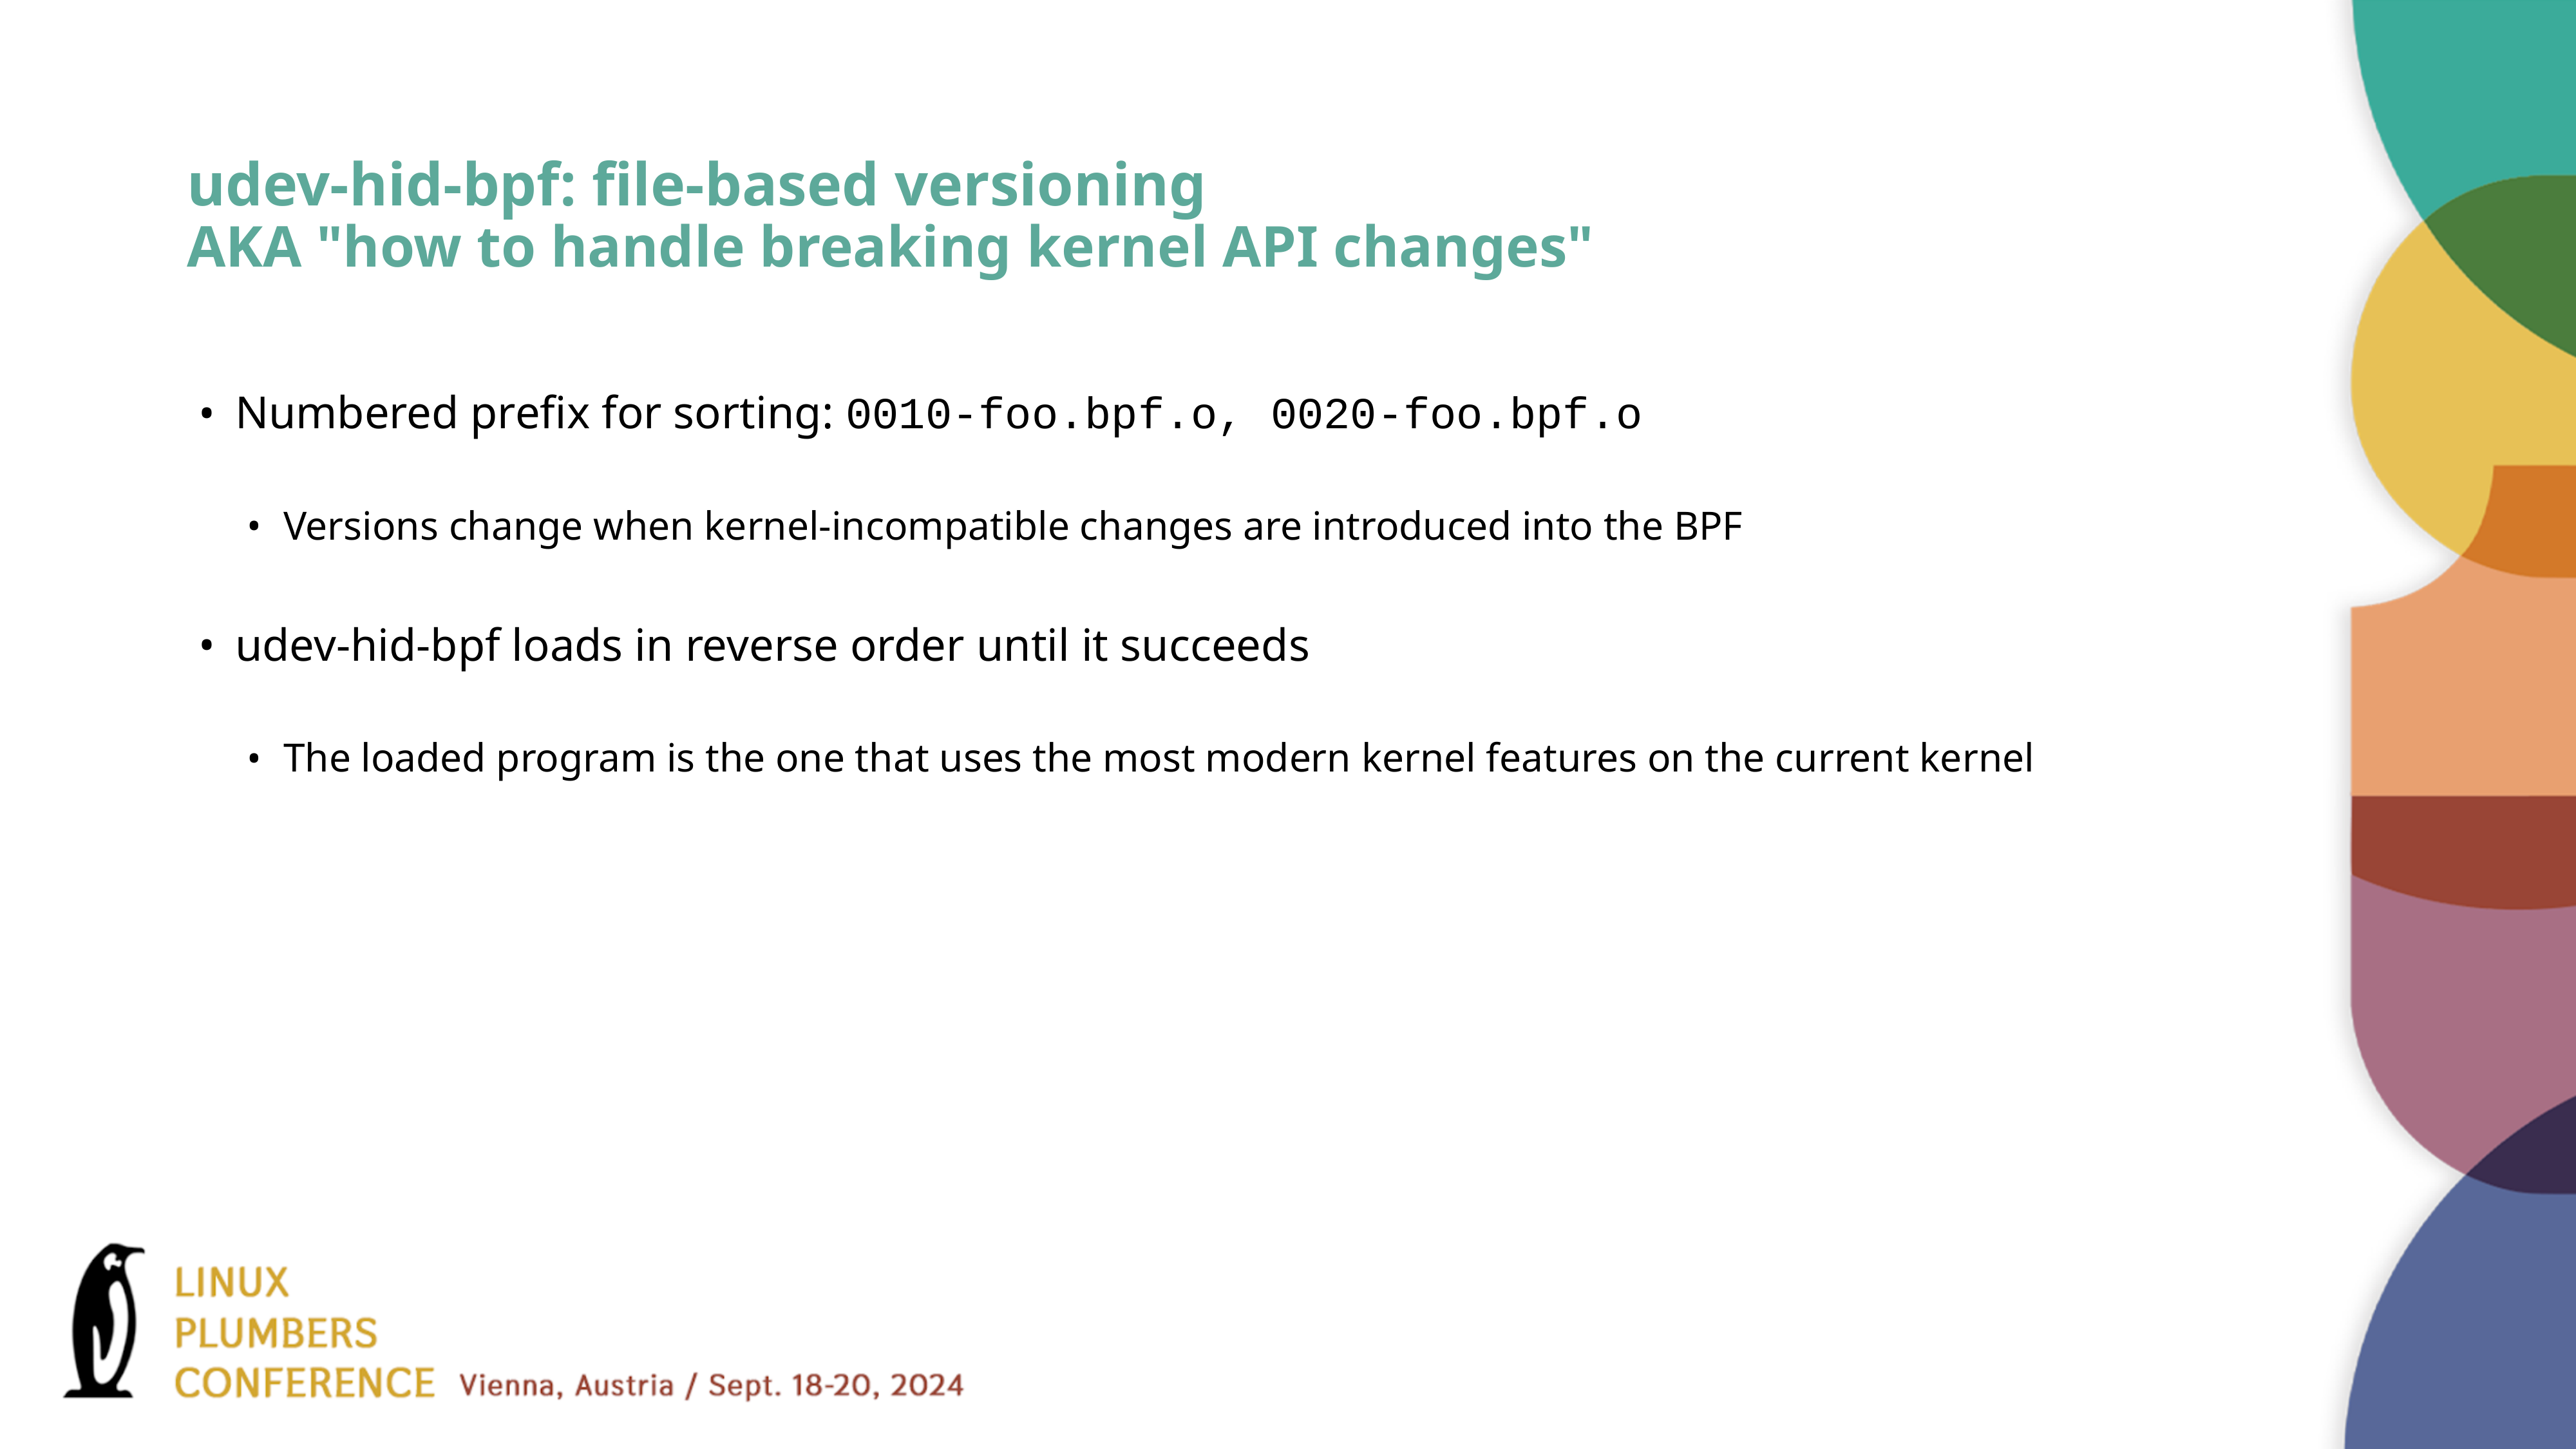

# udev-hid-bpf: file-based versioning AKA "how to handle breaking kernel API changes"
Numbered prefix for sorting: 0010-foo.bpf.o, 0020-foo.bpf.o
Versions change when kernel-incompatible changes are introduced into the BPF
udev-hid-bpf loads in reverse order until it succeeds
The loaded program is the one that uses the most modern kernel features on the current kernel